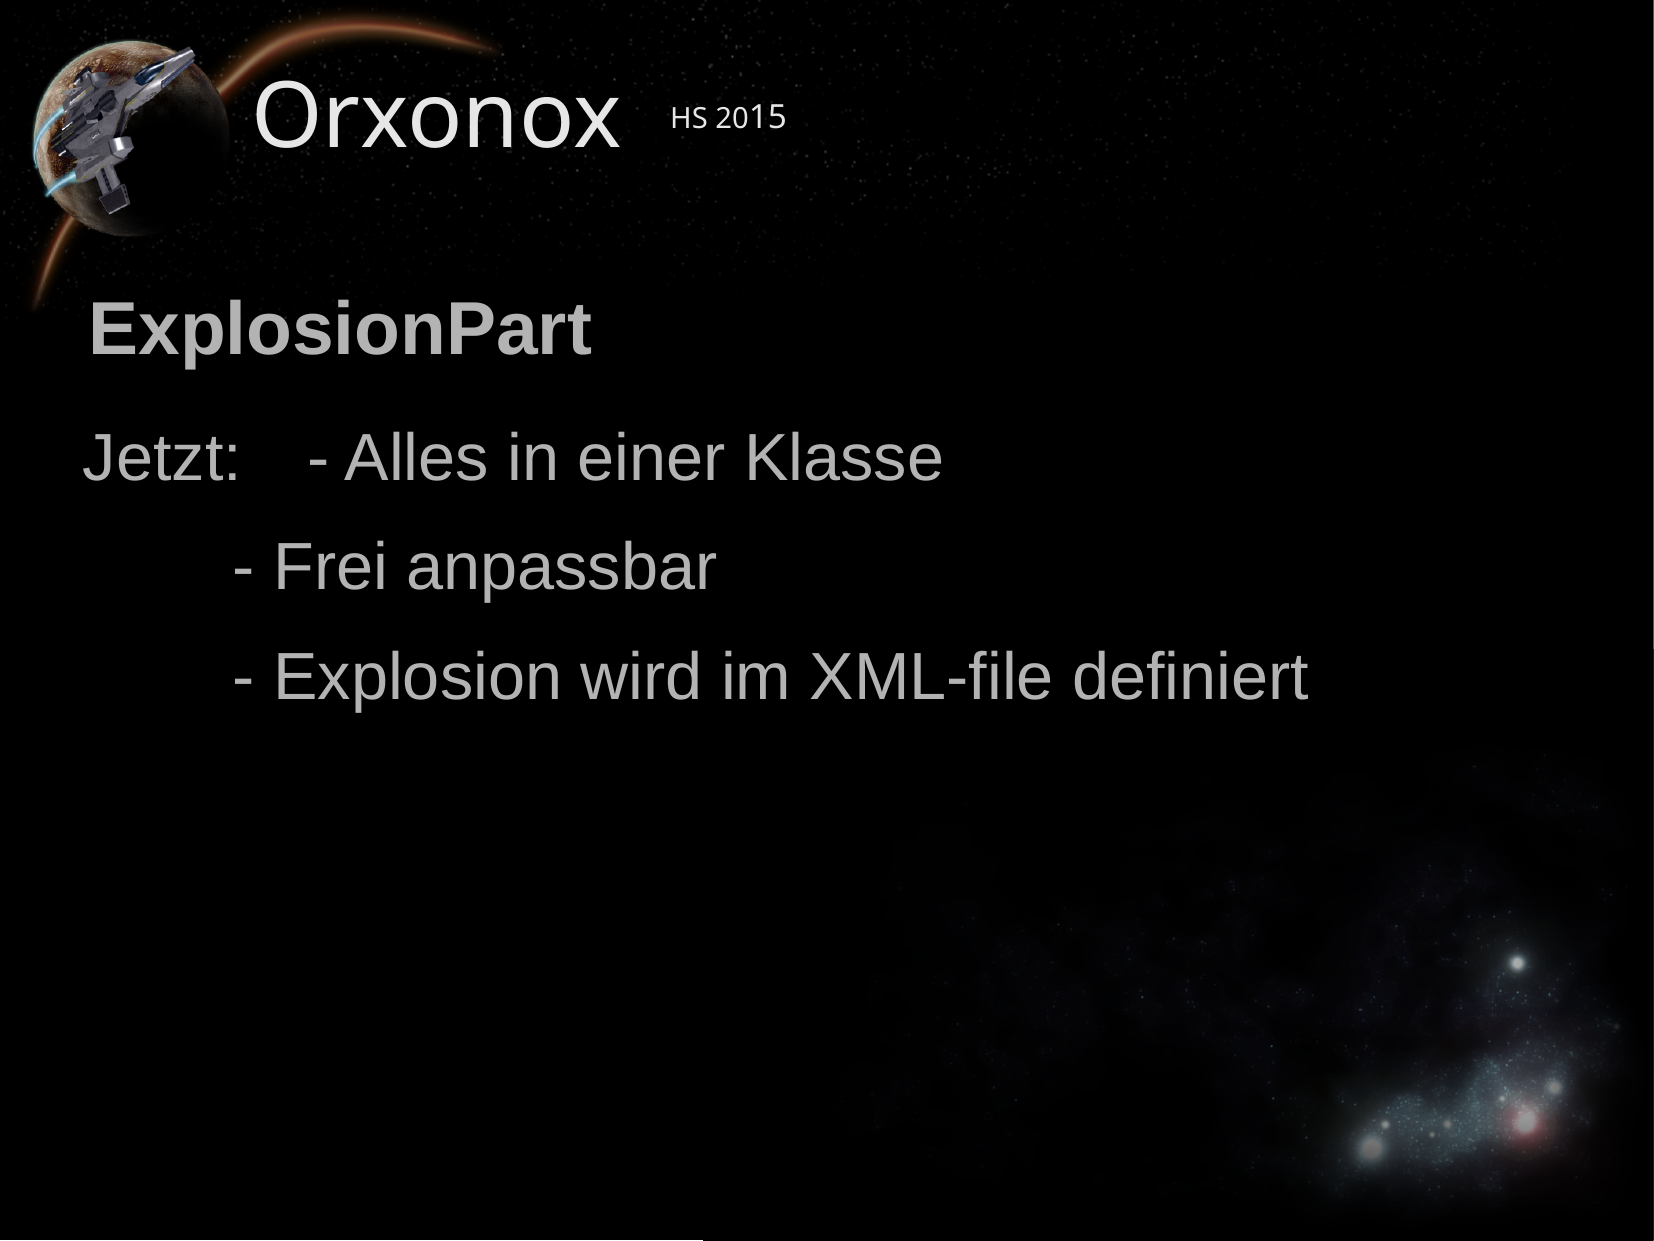

# ExplosionPart
Jetzt:	- Alles in einer Klasse
		- Frei anpassbar
		- Explosion wird im XML-file definiert